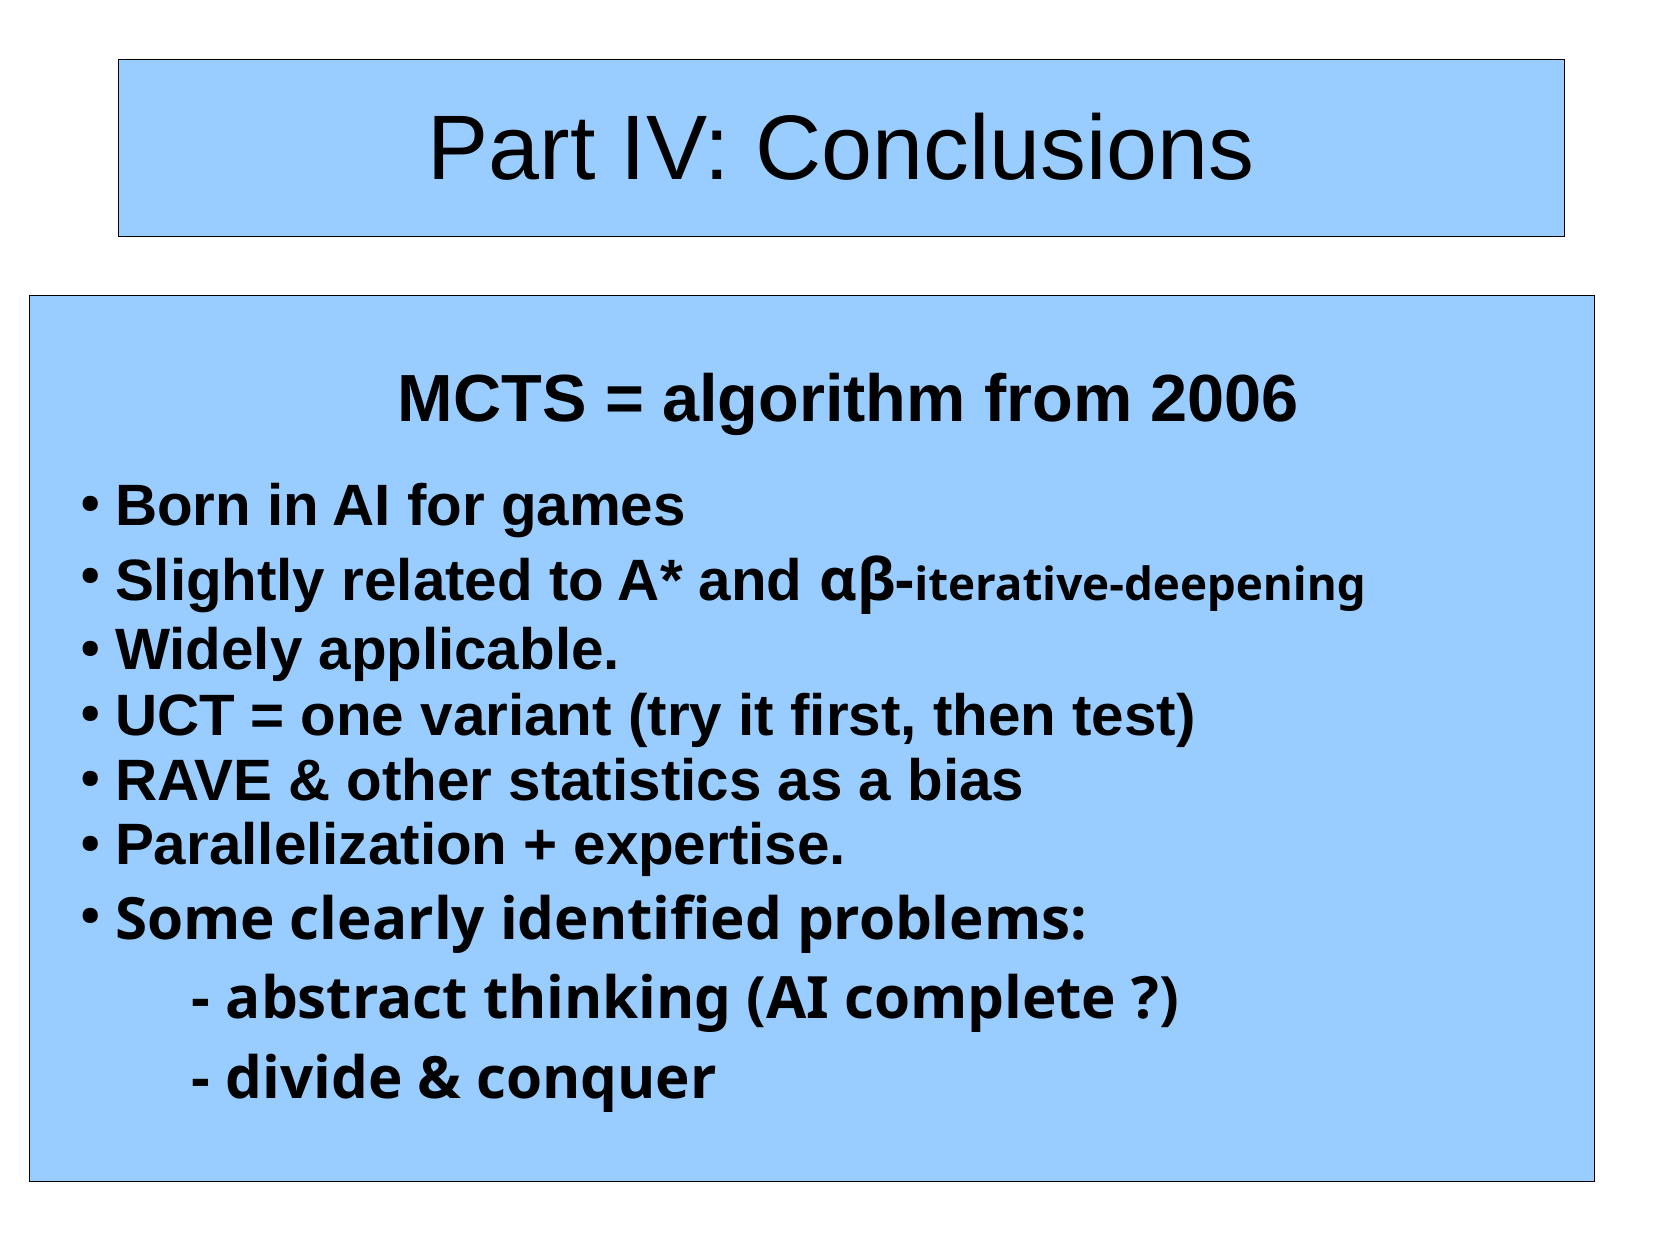

Part IV: Conclusions
	MCTS = algorithm from 2006
Born in AI for games
Slightly related to A* and αβ-iterative-deepening
Widely applicable.
UCT = one variant (try it first, then test)
RAVE & other statistics as a bias
Parallelization + expertise.
Some clearly identified problems:
		- abstract thinking (AI complete ?)
		- divide & conquer